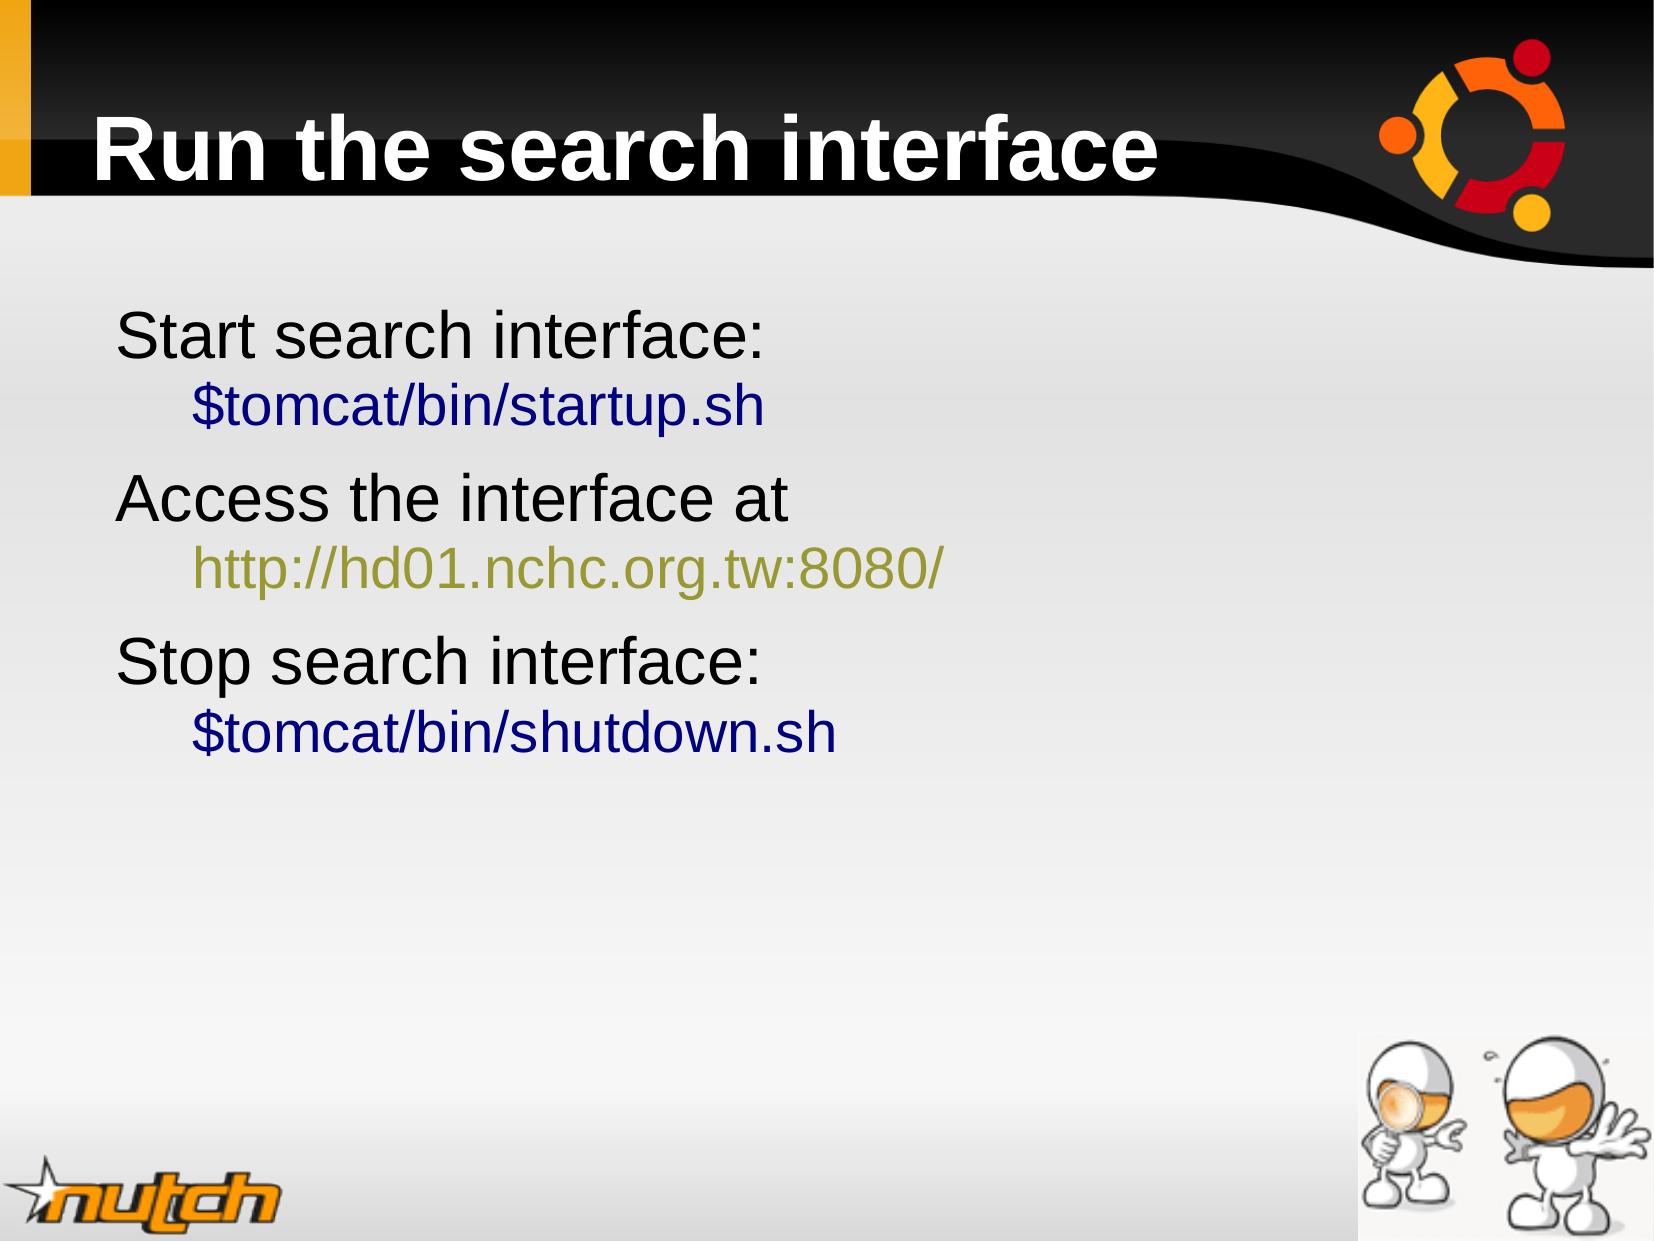

# Run the search interface
Start search interface:
$tomcat/bin/startup.sh
Access the interface at
http://hd01.nchc.org.tw:8080/
Stop search interface:
$tomcat/bin/shutdown.sh